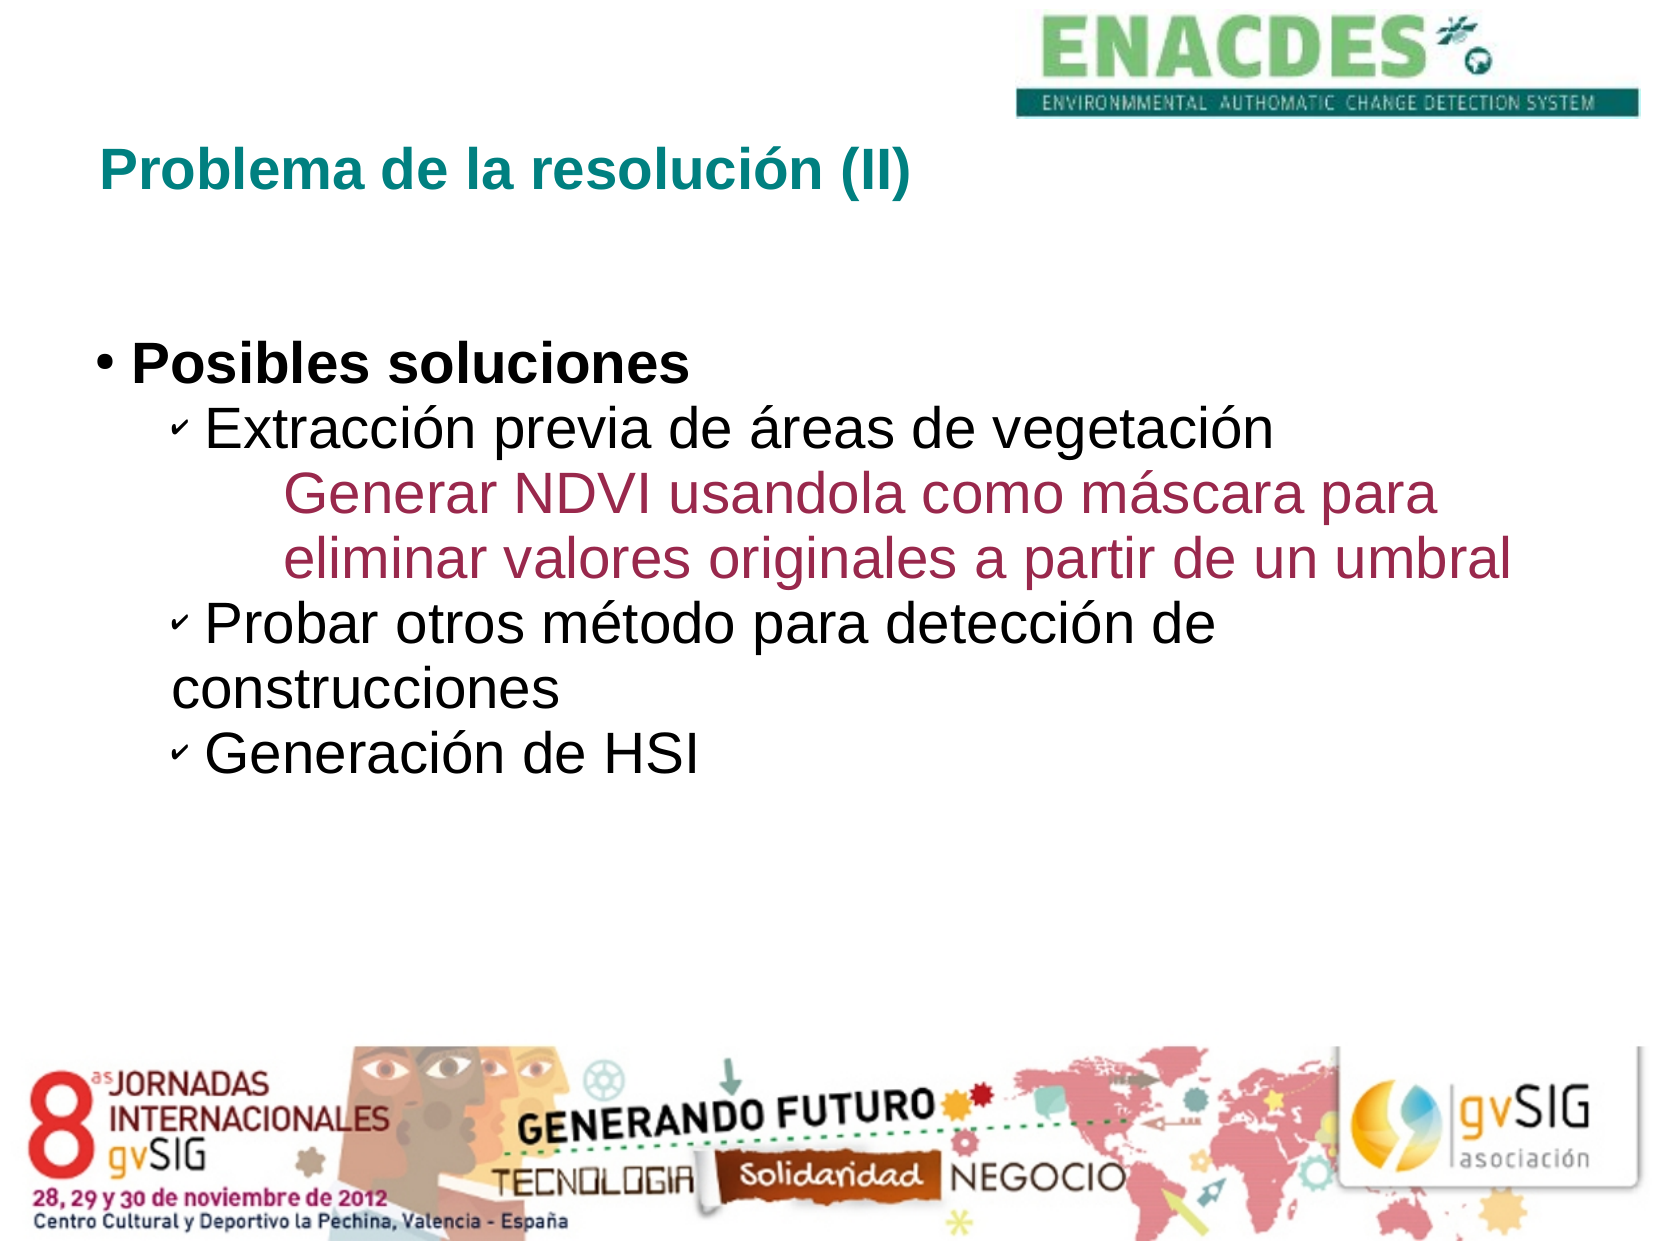

Problema de la resolución (II)
# Posibles soluciones
 Extracción previa de áreas de vegetación
Generar NDVI usandola como máscara para eliminar valores originales a partir de un umbral
 Probar otros método para detección de construcciones
 Generación de HSI